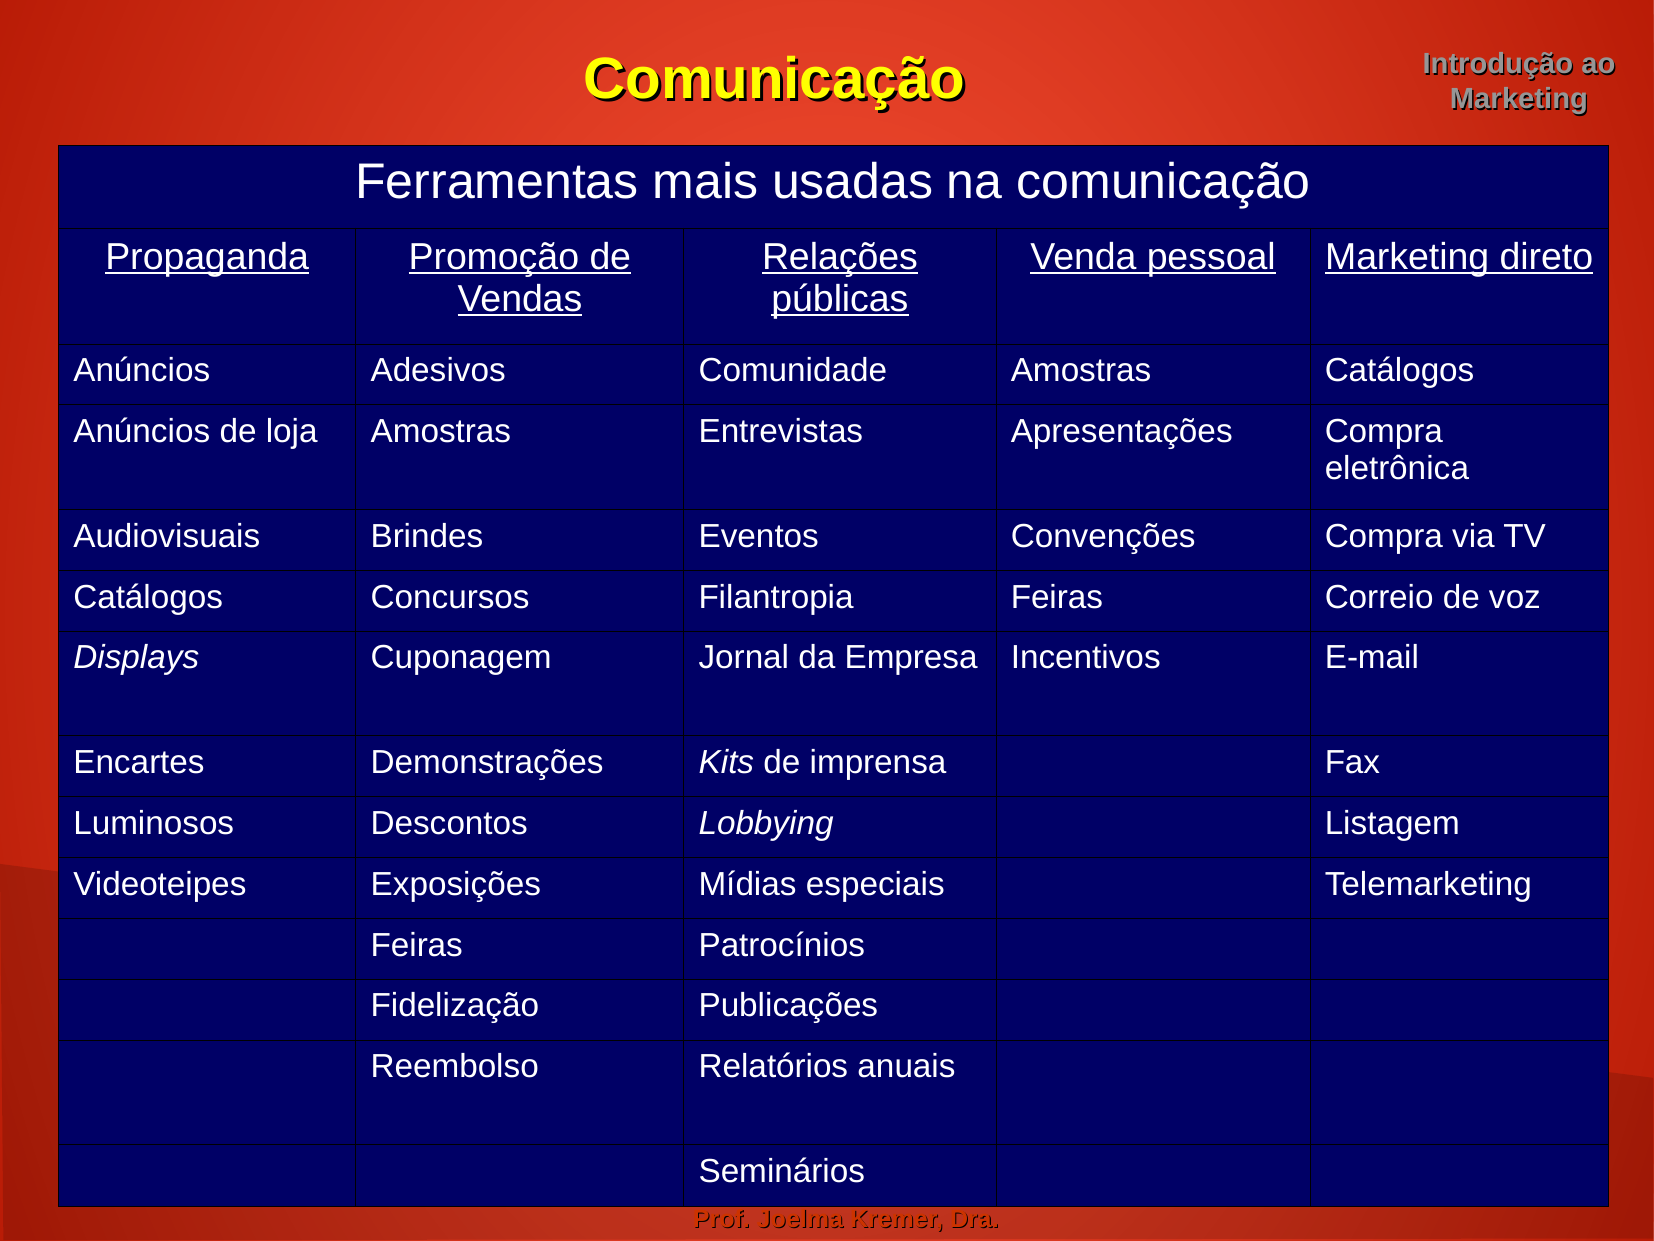

# Introdução ao Marketing
Comunicação
| Ferramentas mais usadas na comunicação | | | | |
| --- | --- | --- | --- | --- |
| Propaganda | Promoção de Vendas | Relações públicas | Venda pessoal | Marketing direto |
| Anúncios | Adesivos | Comunidade | Amostras | Catálogos |
| Anúncios de loja | Amostras | Entrevistas | Apresentações | Compra eletrônica |
| Audiovisuais | Brindes | Eventos | Convenções | Compra via TV |
| Catálogos | Concursos | Filantropia | Feiras | Correio de voz |
| Displays | Cuponagem | Jornal da Empresa | Incentivos | E-mail |
| Encartes | Demonstrações | Kits de imprensa | | Fax |
| Luminosos | Descontos | Lobbying | | Listagem |
| Videoteipes | Exposições | Mídias especiais | | Telemarketing |
| | Feiras | Patrocínios | | |
| | Fidelização | Publicações | | |
| | Reembolso | Relatórios anuais | | |
| | | Seminários | | |
Prof. Joelma Kremer, Dra.